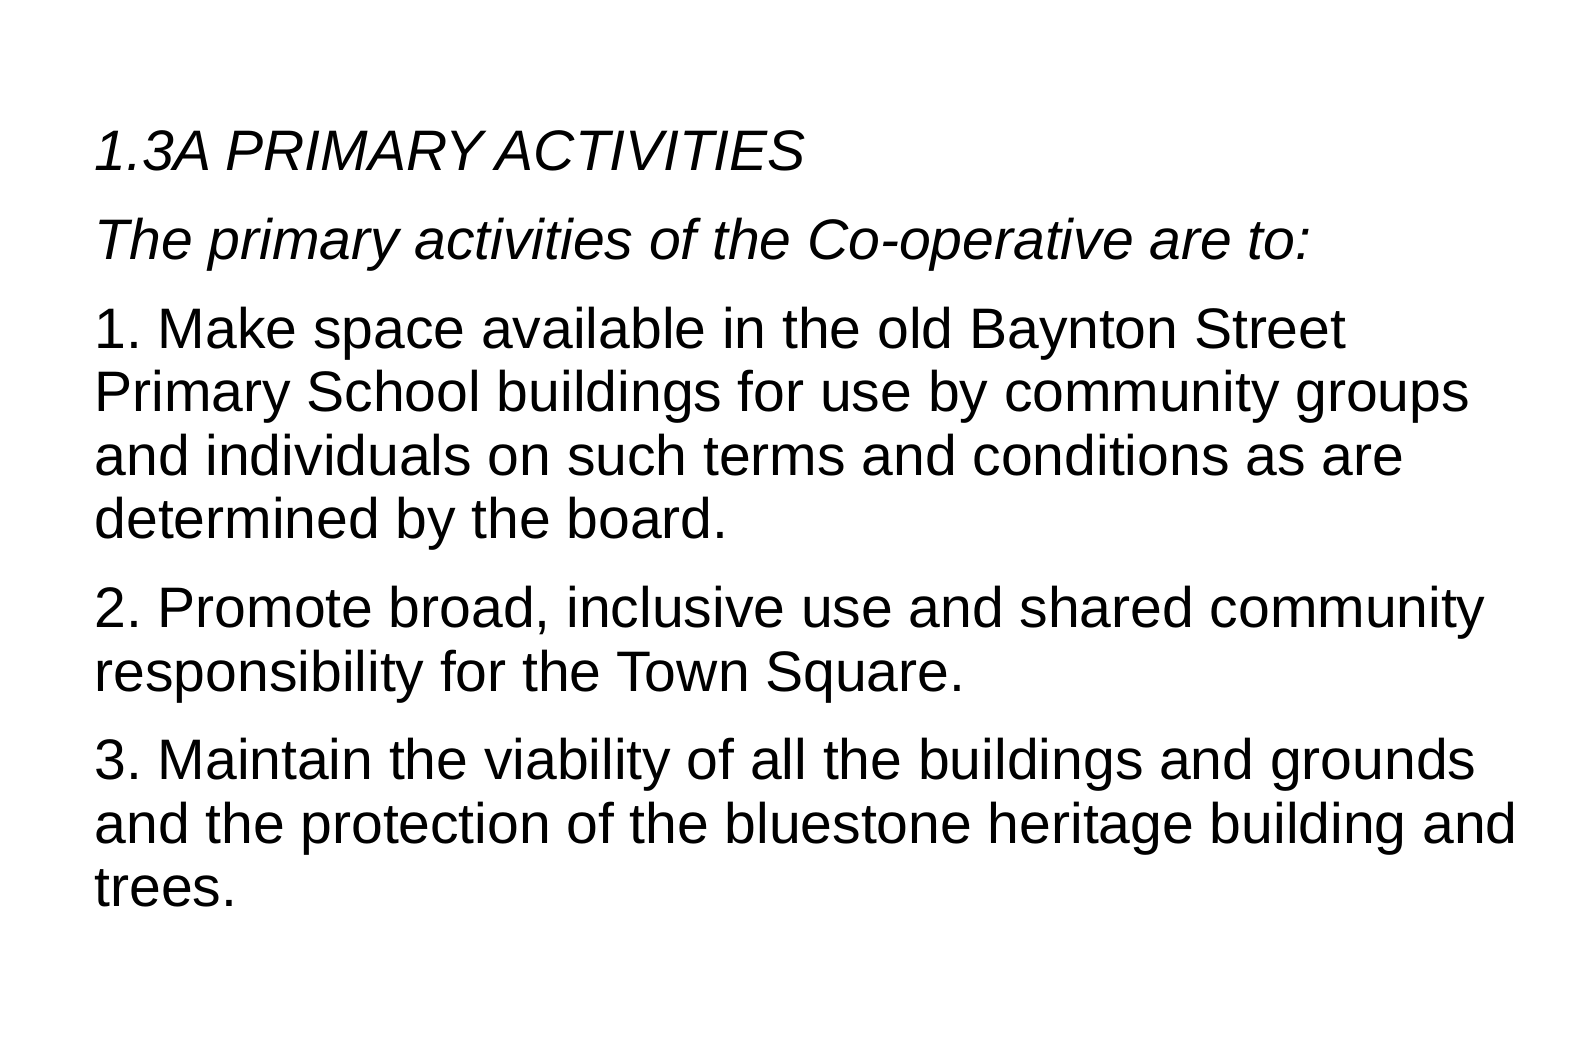

# 1.3A PRIMARY ACTIVITIES
The primary activities of the Co-operative are to:
1. Make space available in the old Baynton Street Primary School buildings for use by community groups and individuals on such terms and conditions as are determined by the board.
2. Promote broad, inclusive use and shared community responsibility for the Town Square.
3. Maintain the viability of all the buildings and grounds and the protection of the bluestone heritage building and trees.